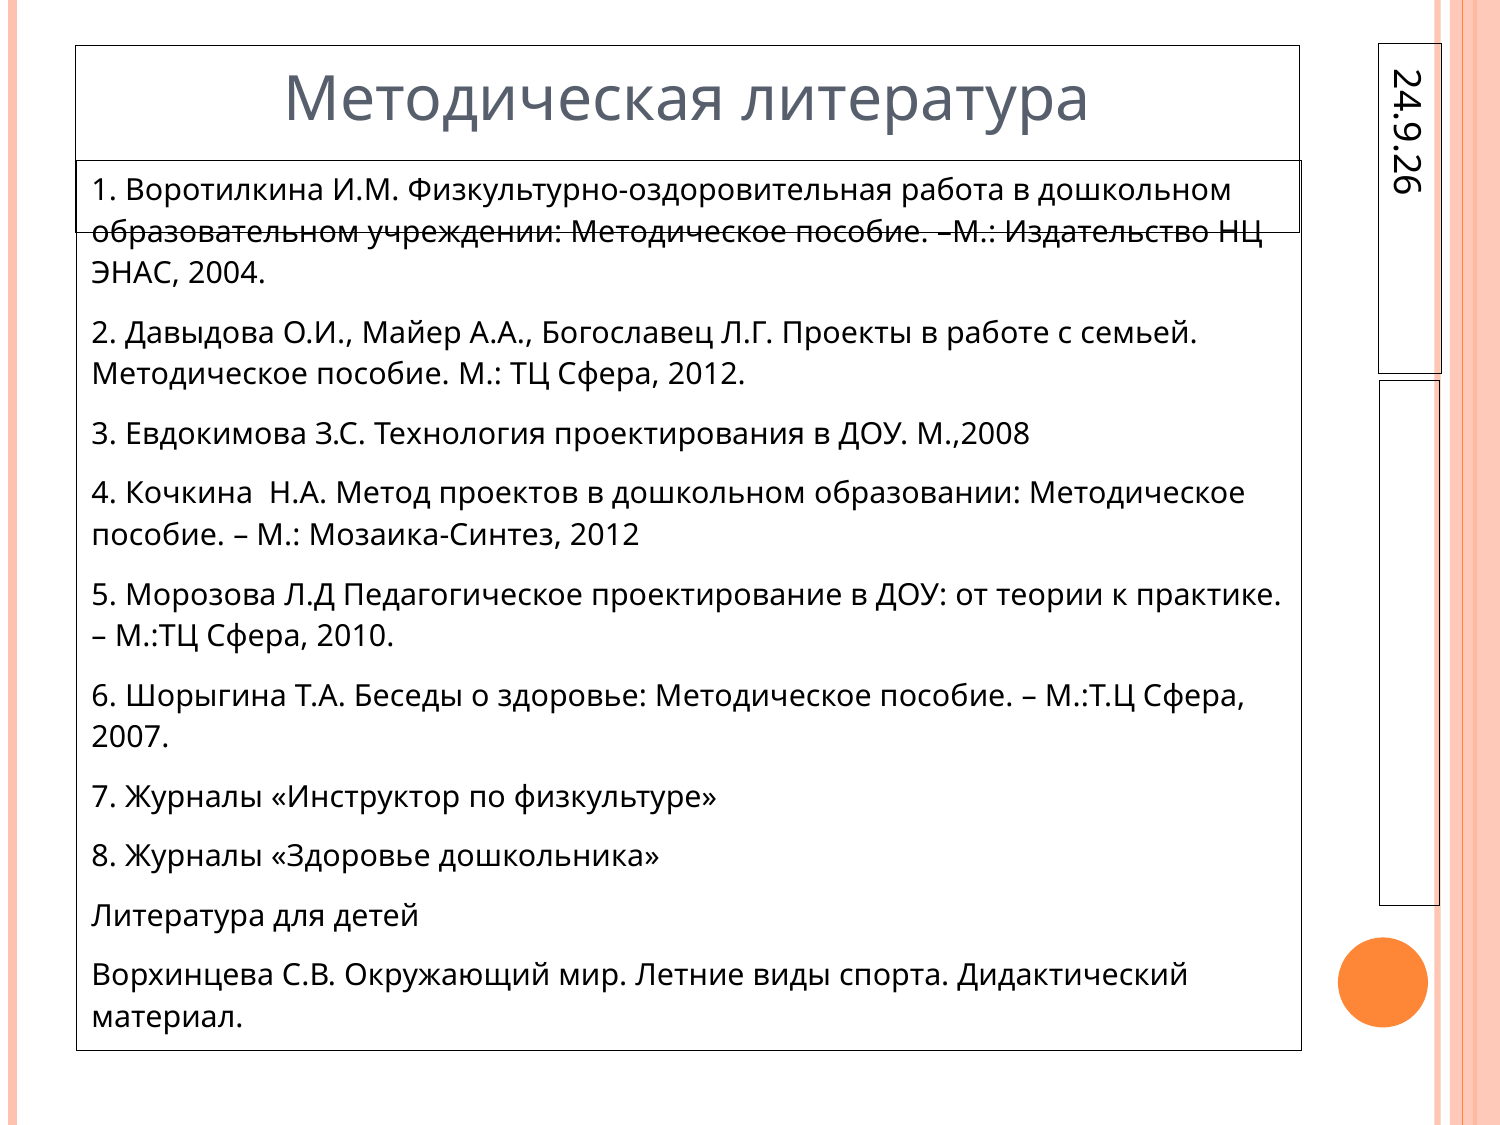

# Методическая литература
1. Воротилкина И.М. Физкультурно-оздоровительная работа в дошкольном образовательном учреждении: Методическое пособие. –М.: Издательство НЦ ЭНАС, 2004.
2. Давыдова О.И., Майер А.А., Богославец Л.Г. Проекты в работе с семьей. Методическое пособие. М.: ТЦ Сфера, 2012.
3. Евдокимова З.С. Технология проектирования в ДОУ. М.,2008
4. Кочкина Н.А. Метод проектов в дошкольном образовании: Методическое пособие. – М.: Мозаика-Синтез, 2012
5. Морозова Л.Д Педагогическое проектирование в ДОУ: от теории к практике. – М.:ТЦ Сфера, 2010.
6. Шорыгина Т.А. Беседы о здоровье: Методическое пособие. – М.:Т.Ц Сфера, 2007.
7. Журналы «Инструктор по физкультуре»
8. Журналы «Здоровье дошкольника»
Литература для детей
Ворхинцева С.В. Окружающий мир. Летние виды спорта. Дидактический материал.